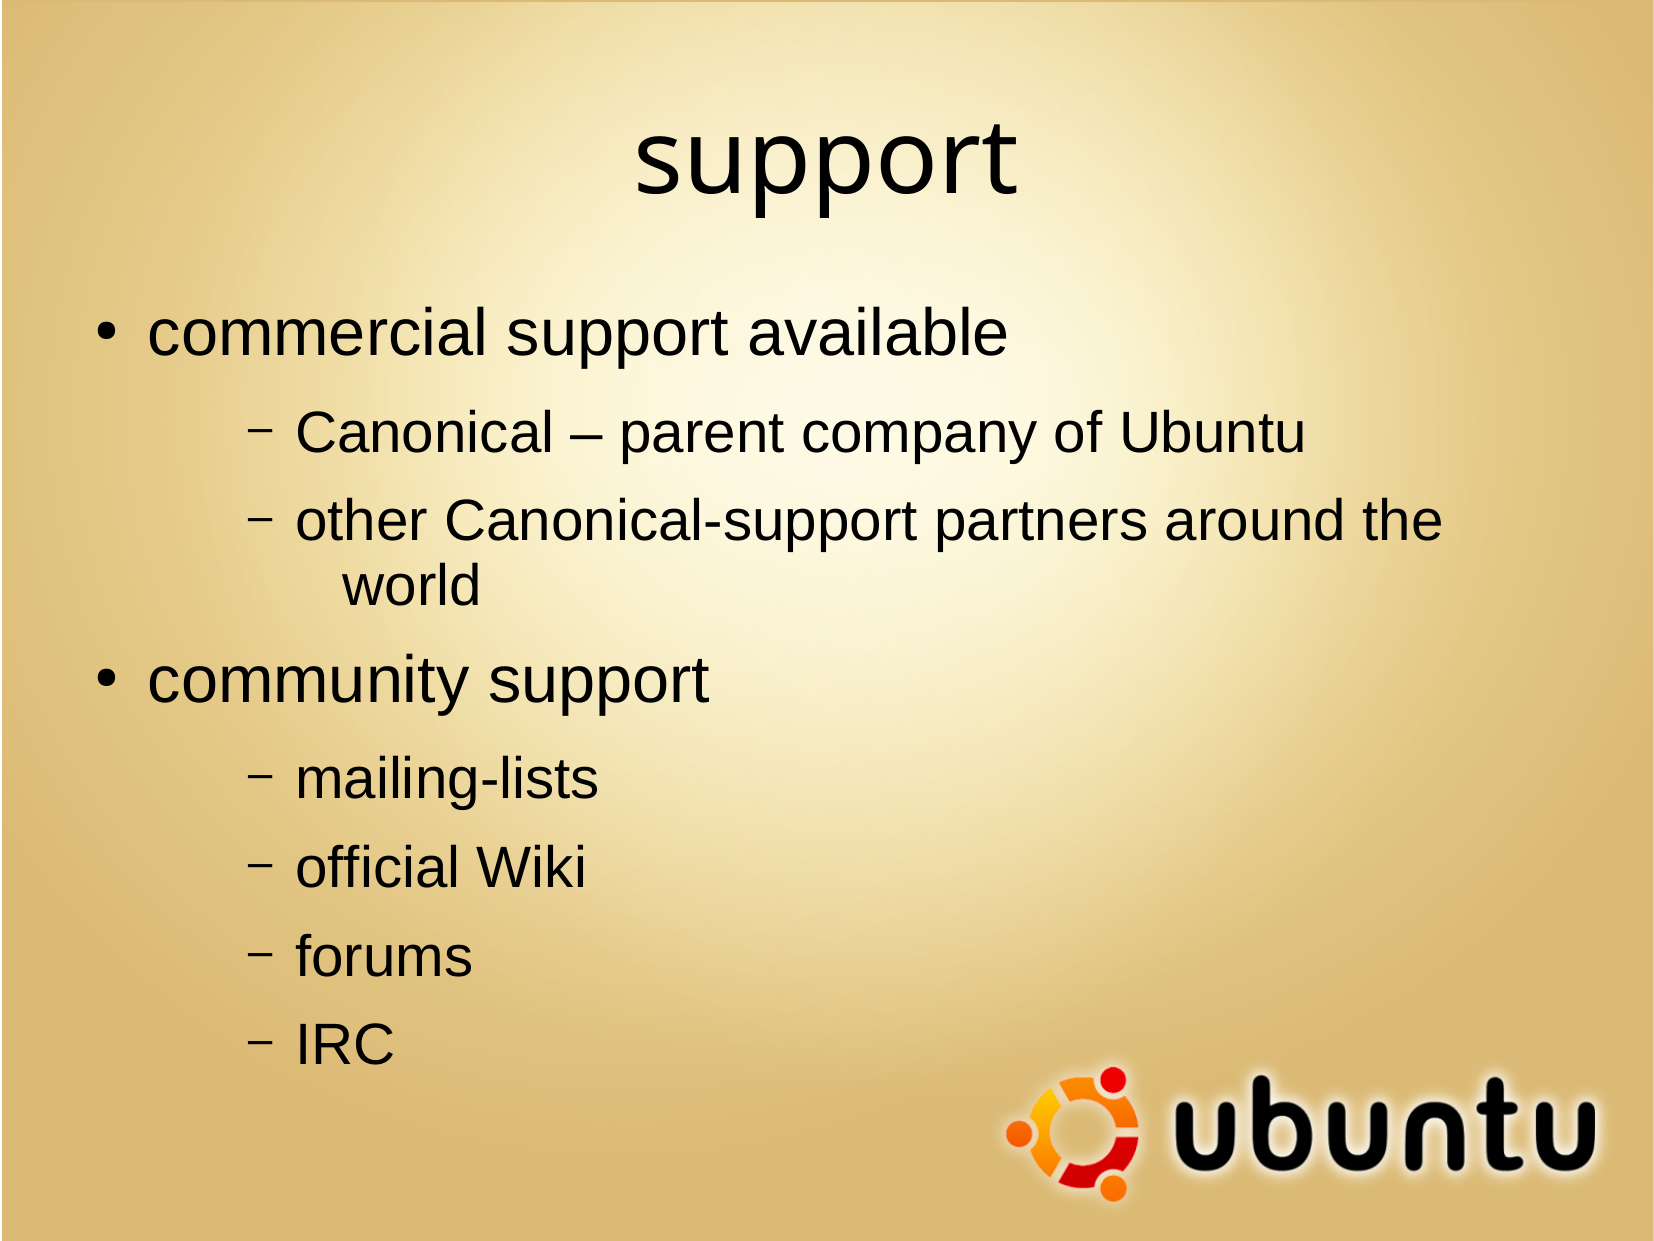

# support
commercial support available
Canonical – parent company of Ubuntu
other Canonical-support partners around the world
community support
mailing-lists
official Wiki
forums
IRC